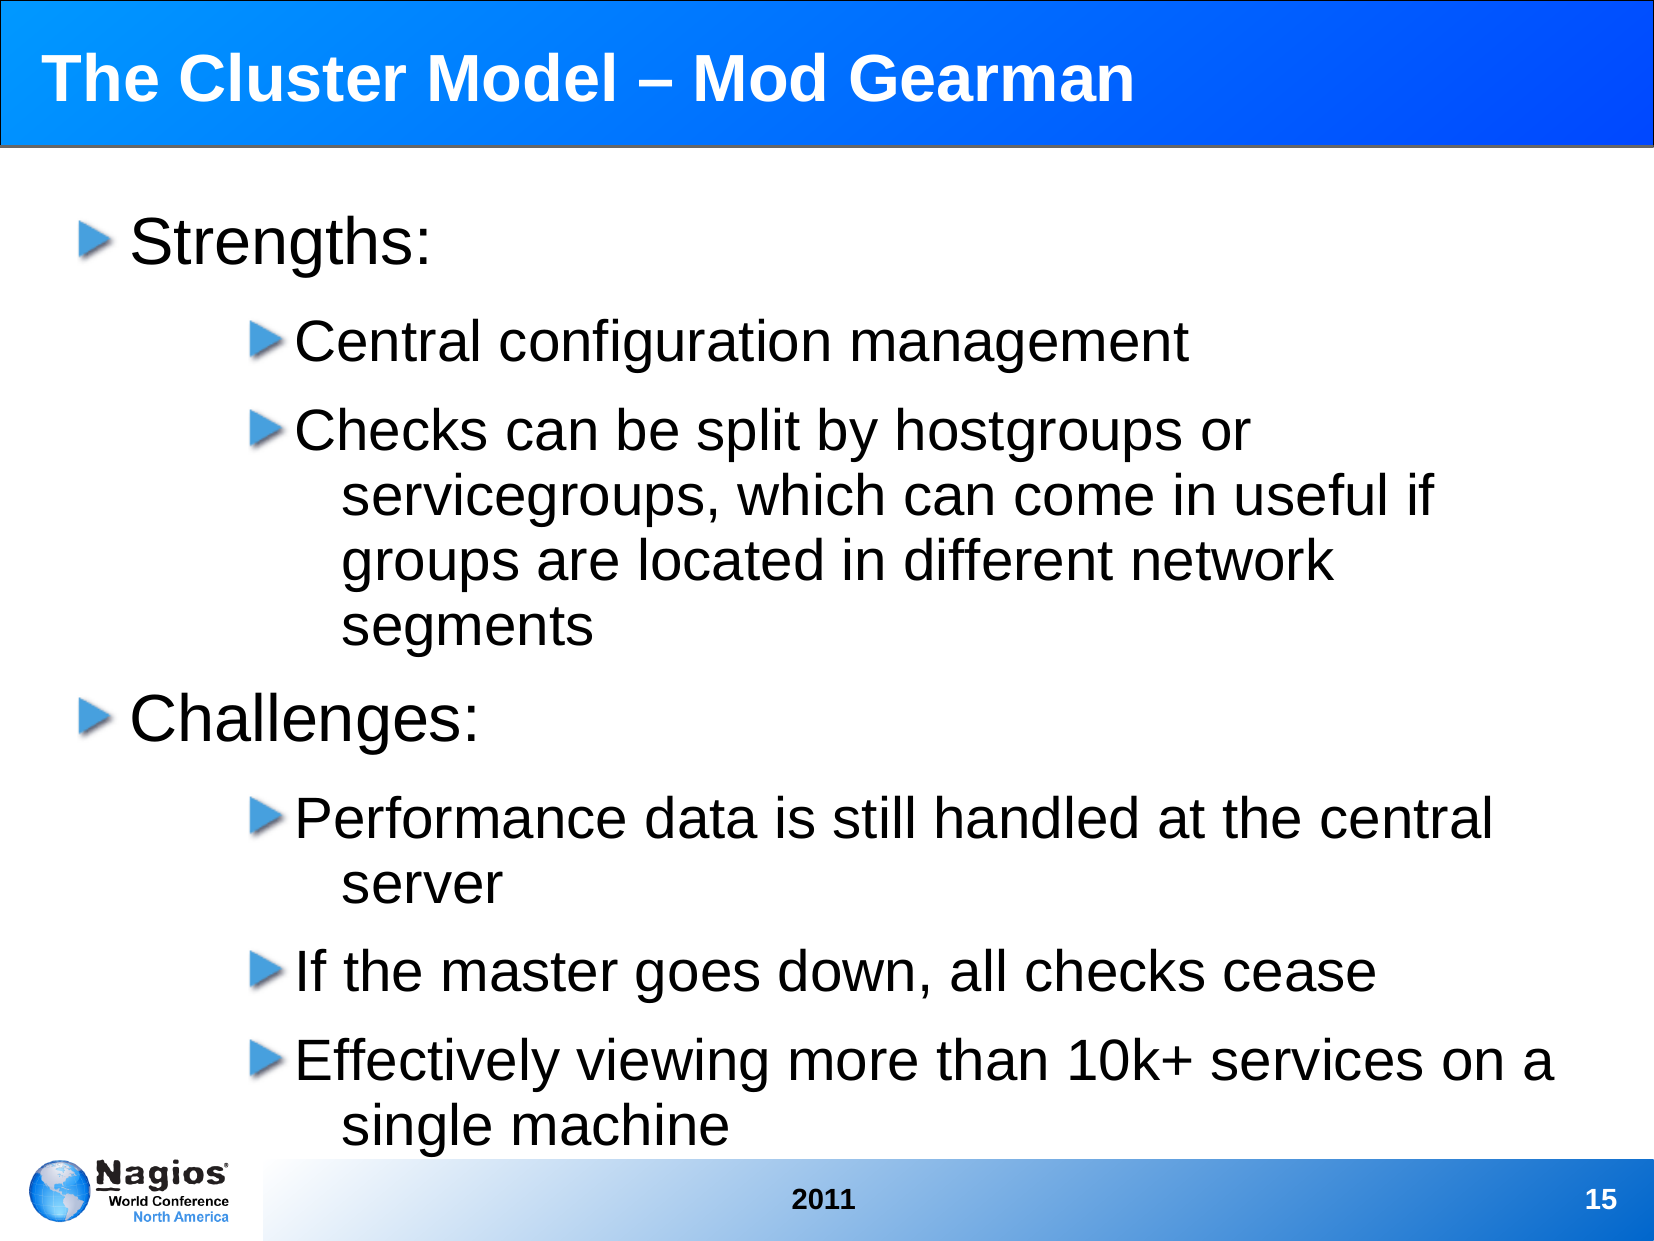

# The Cluster Model – Mod Gearman
Strengths:
Central configuration management
Checks can be split by hostgroups or servicegroups, which can come in useful if groups are located in different network segments
Challenges:
Performance data is still handled at the central server
If the master goes down, all checks cease
Effectively viewing more than 10k+ services on a single machine
2011
15